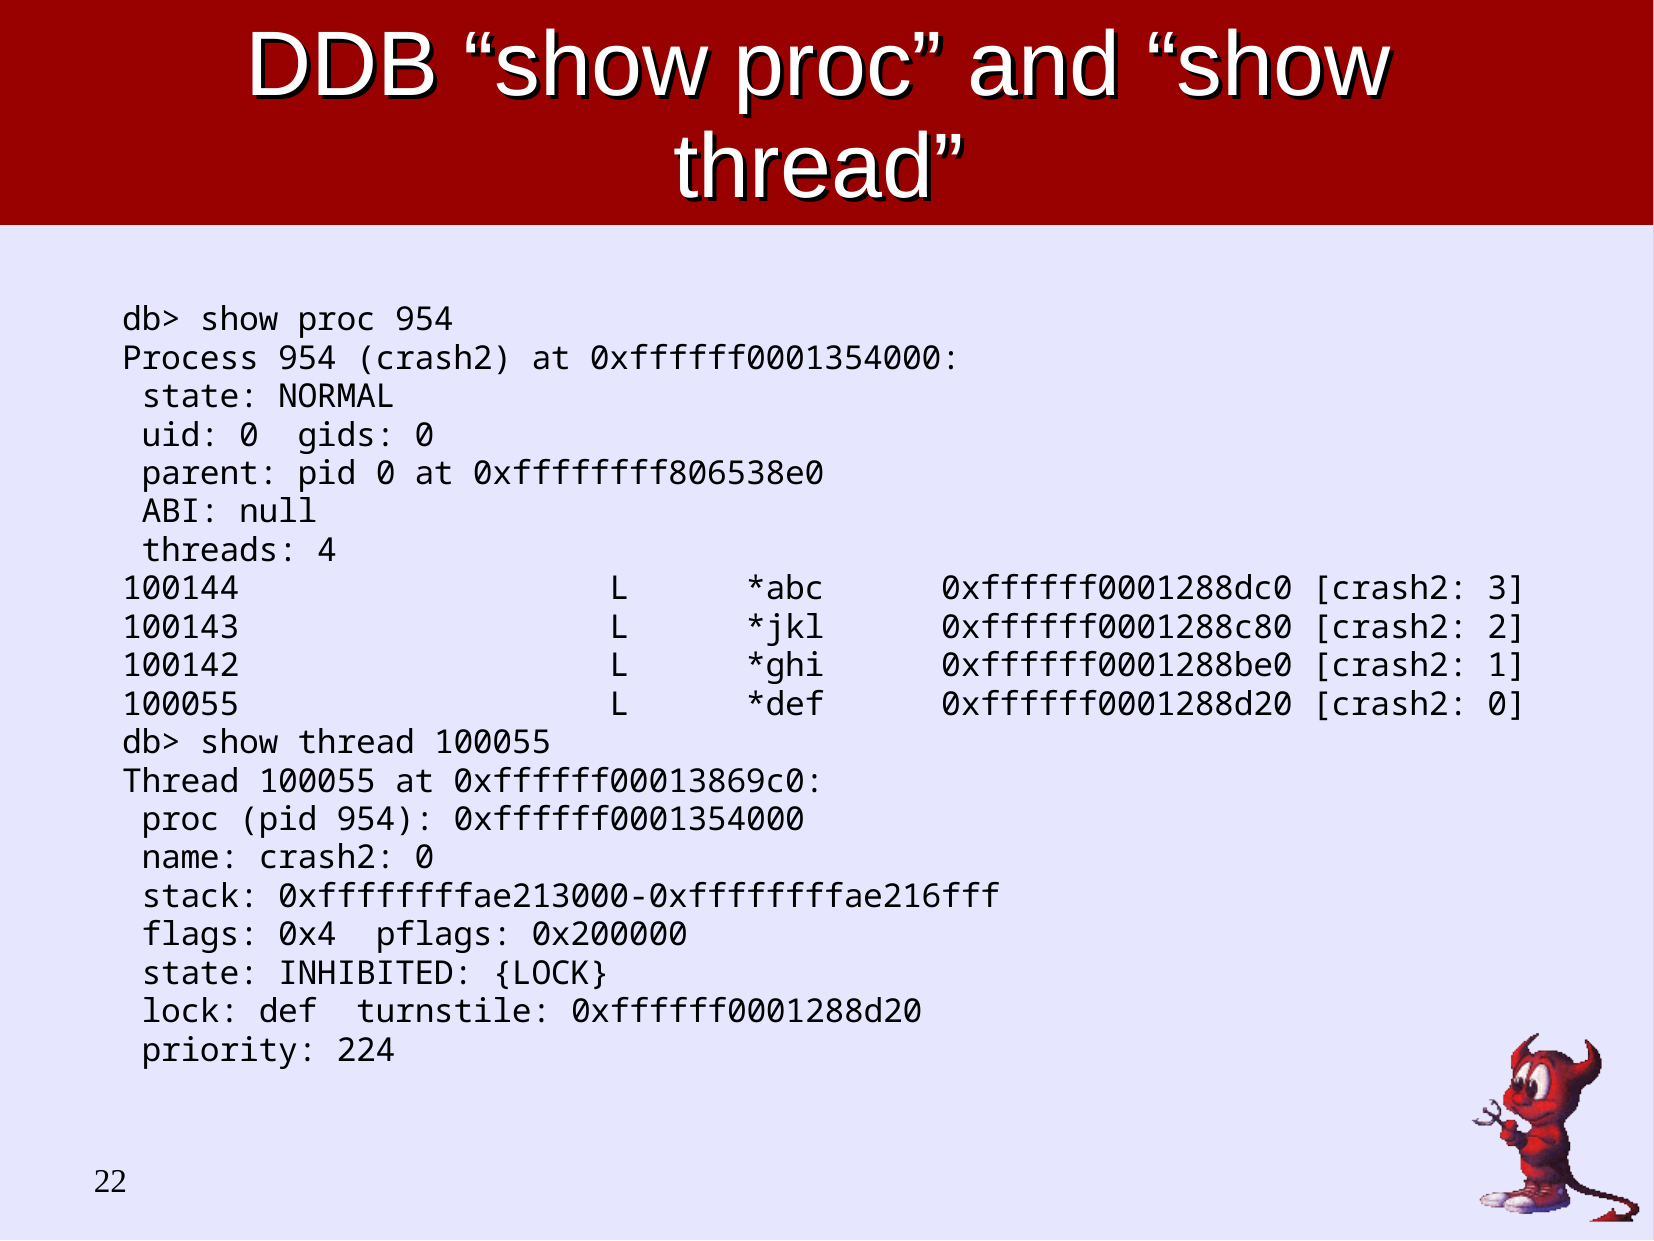

# DDB “show proc” and “show thread”